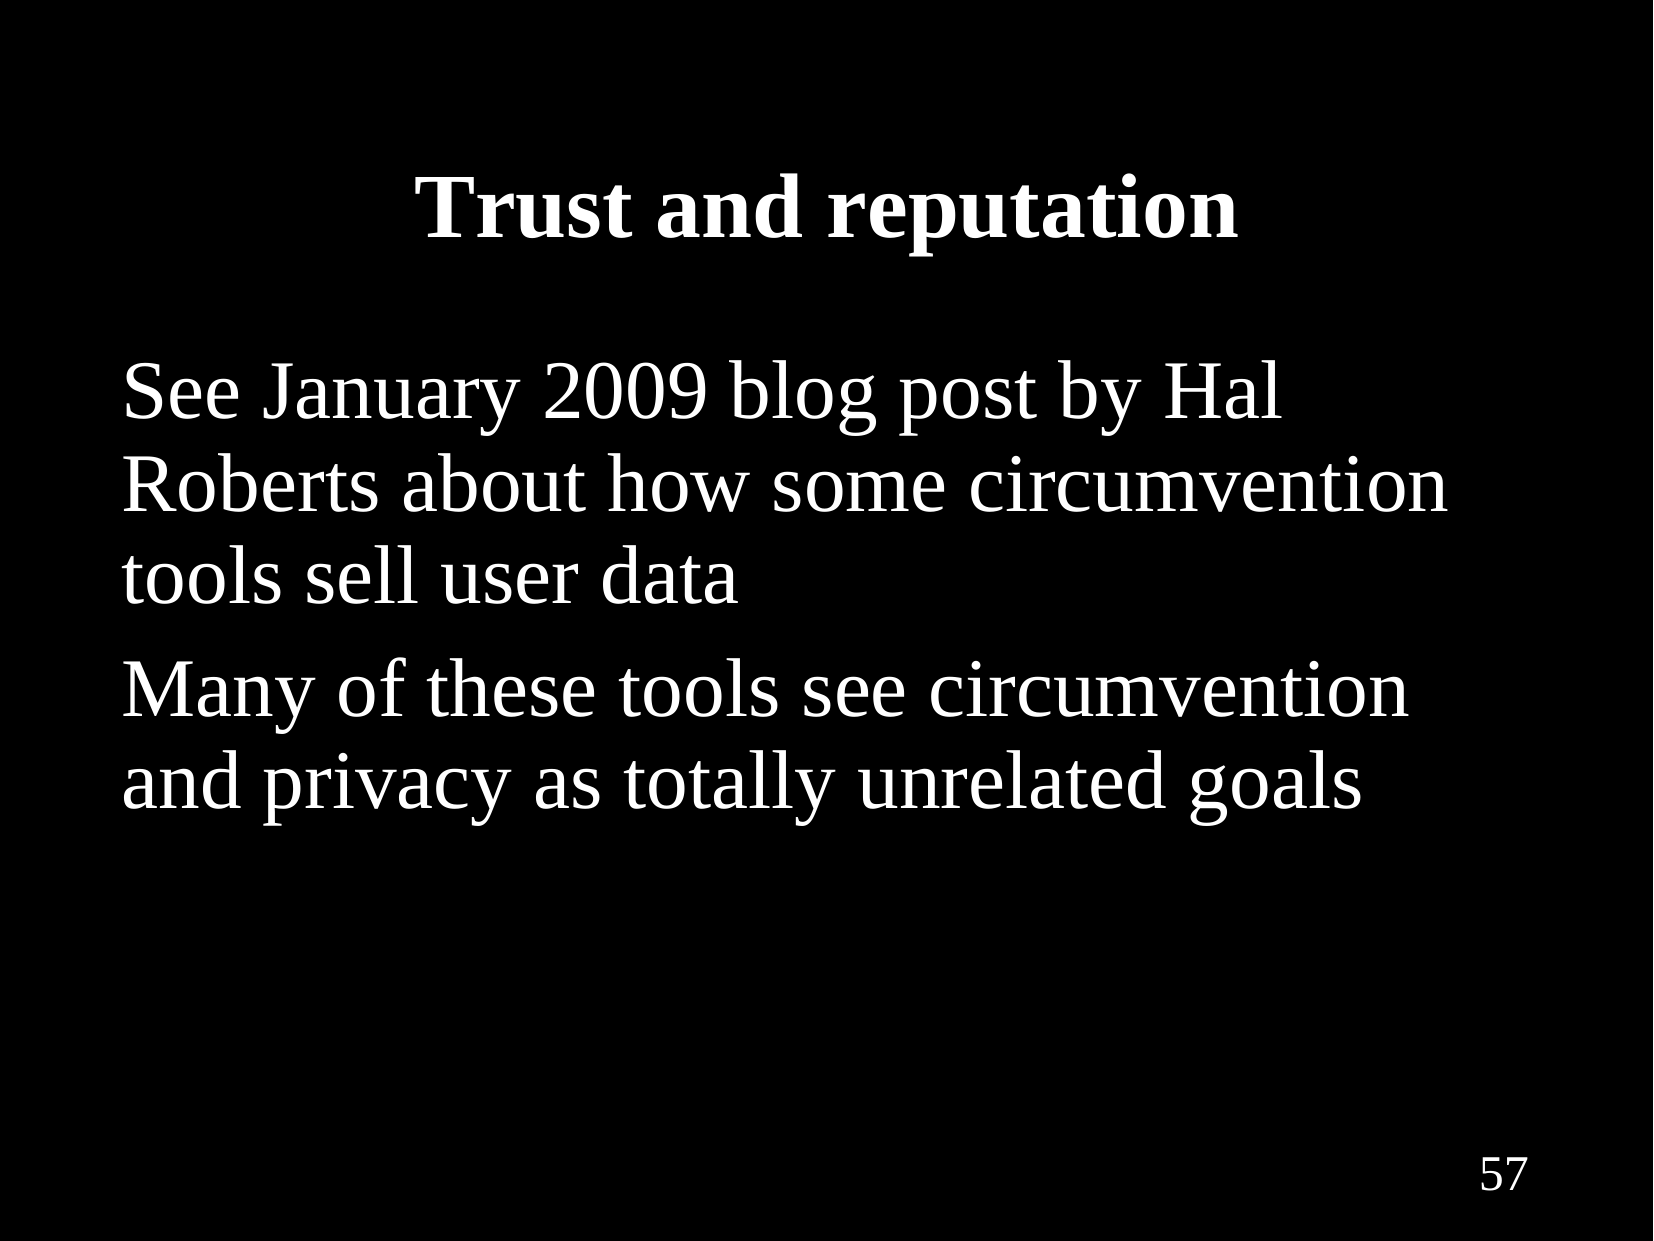

# Trust and reputation
See January 2009 blog post by Hal Roberts about how some circumvention tools sell user data
Many of these tools see circumvention and privacy as totally unrelated goals